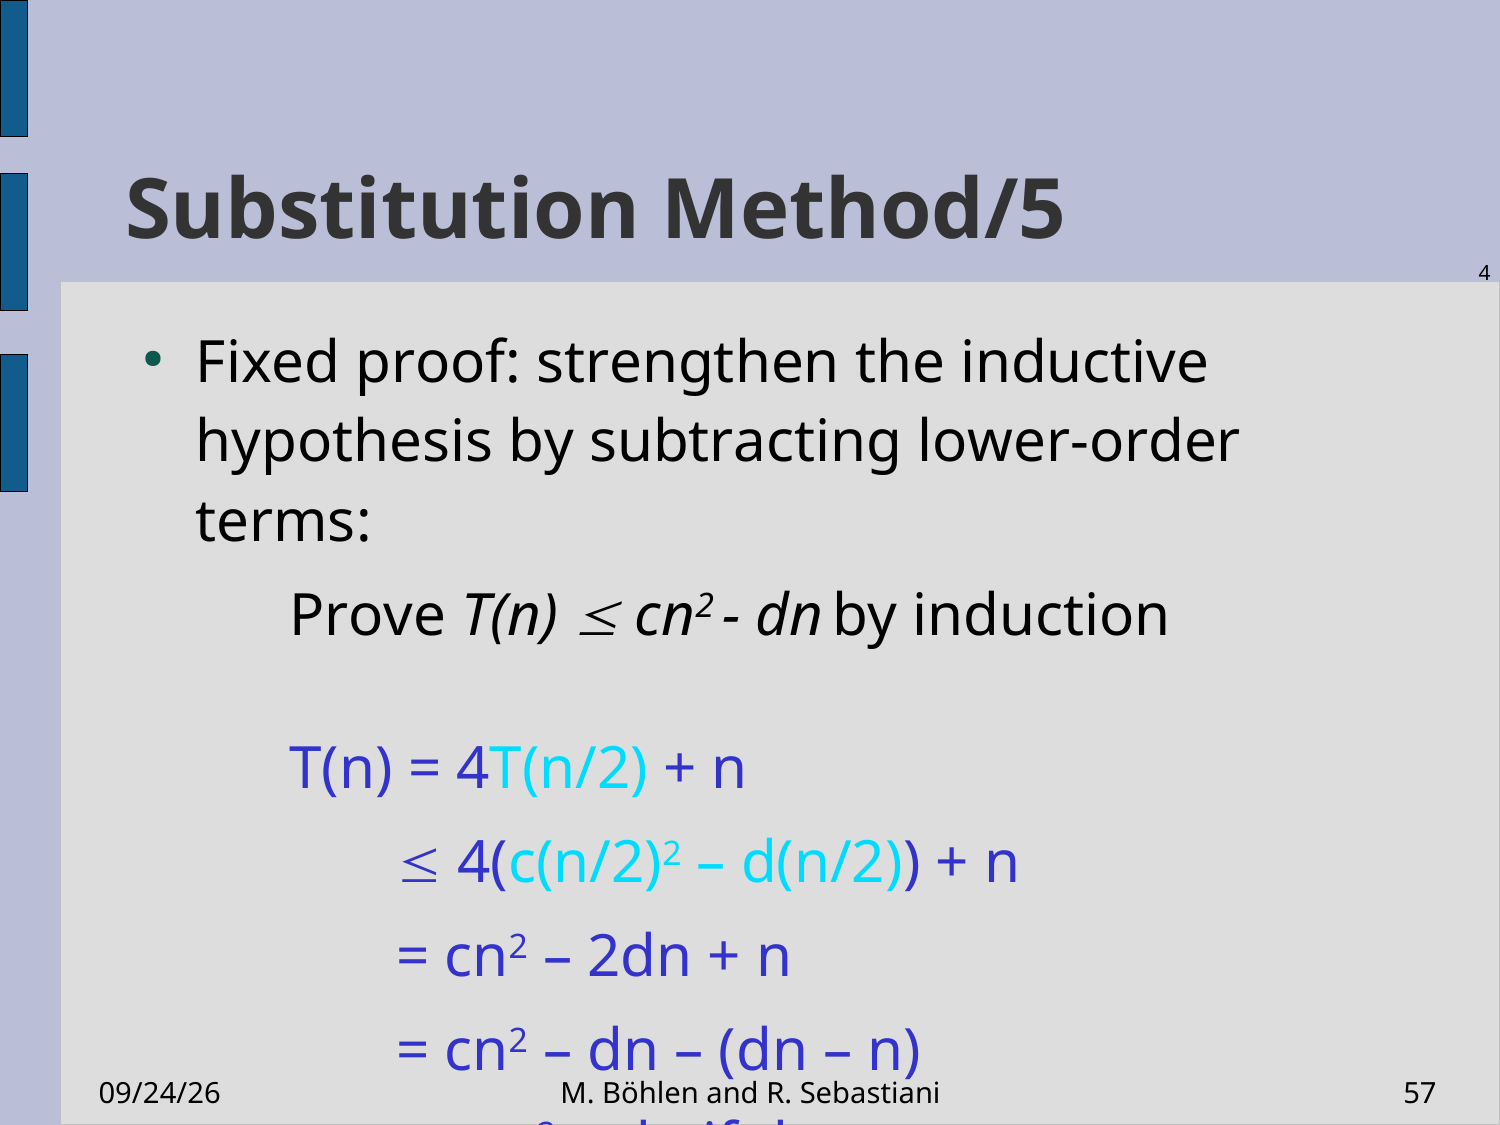

# Substitution Method/5
4
Fixed proof: strengthen the inductive hypothesis by subtracting lower-order terms:
		Prove T(n)  cn2 - dn by induction
		T(n) = 4T(n/2) + n
		  4(c(n/2)2 – d(n/2)) + n
		 = cn2 – 2dn + n
		 = cn2 – dn – (dn – n)
		  cn2 – dn if d
M. Böhlen and R. Sebastiani
57